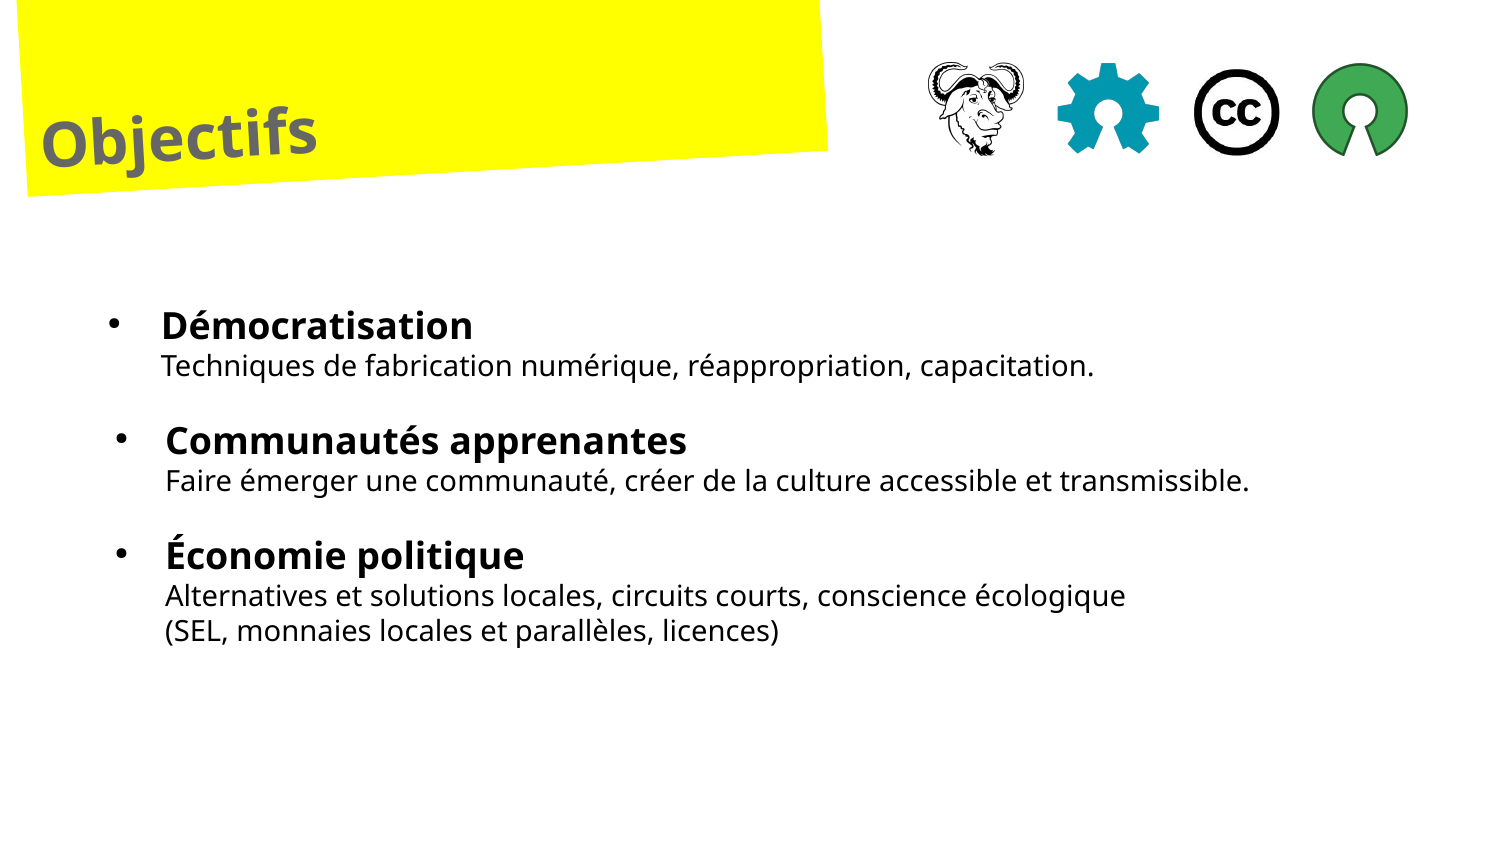

# Objectifs
Démocratisation
Techniques de fabrication numérique, réappropriation, capacitation.
Communautés apprenantes
Faire émerger une communauté, créer de la culture accessible et transmissible.
Économie politique
Alternatives et solutions locales, circuits courts, conscience écologique
(SEL, monnaies locales et parallèles, licences)